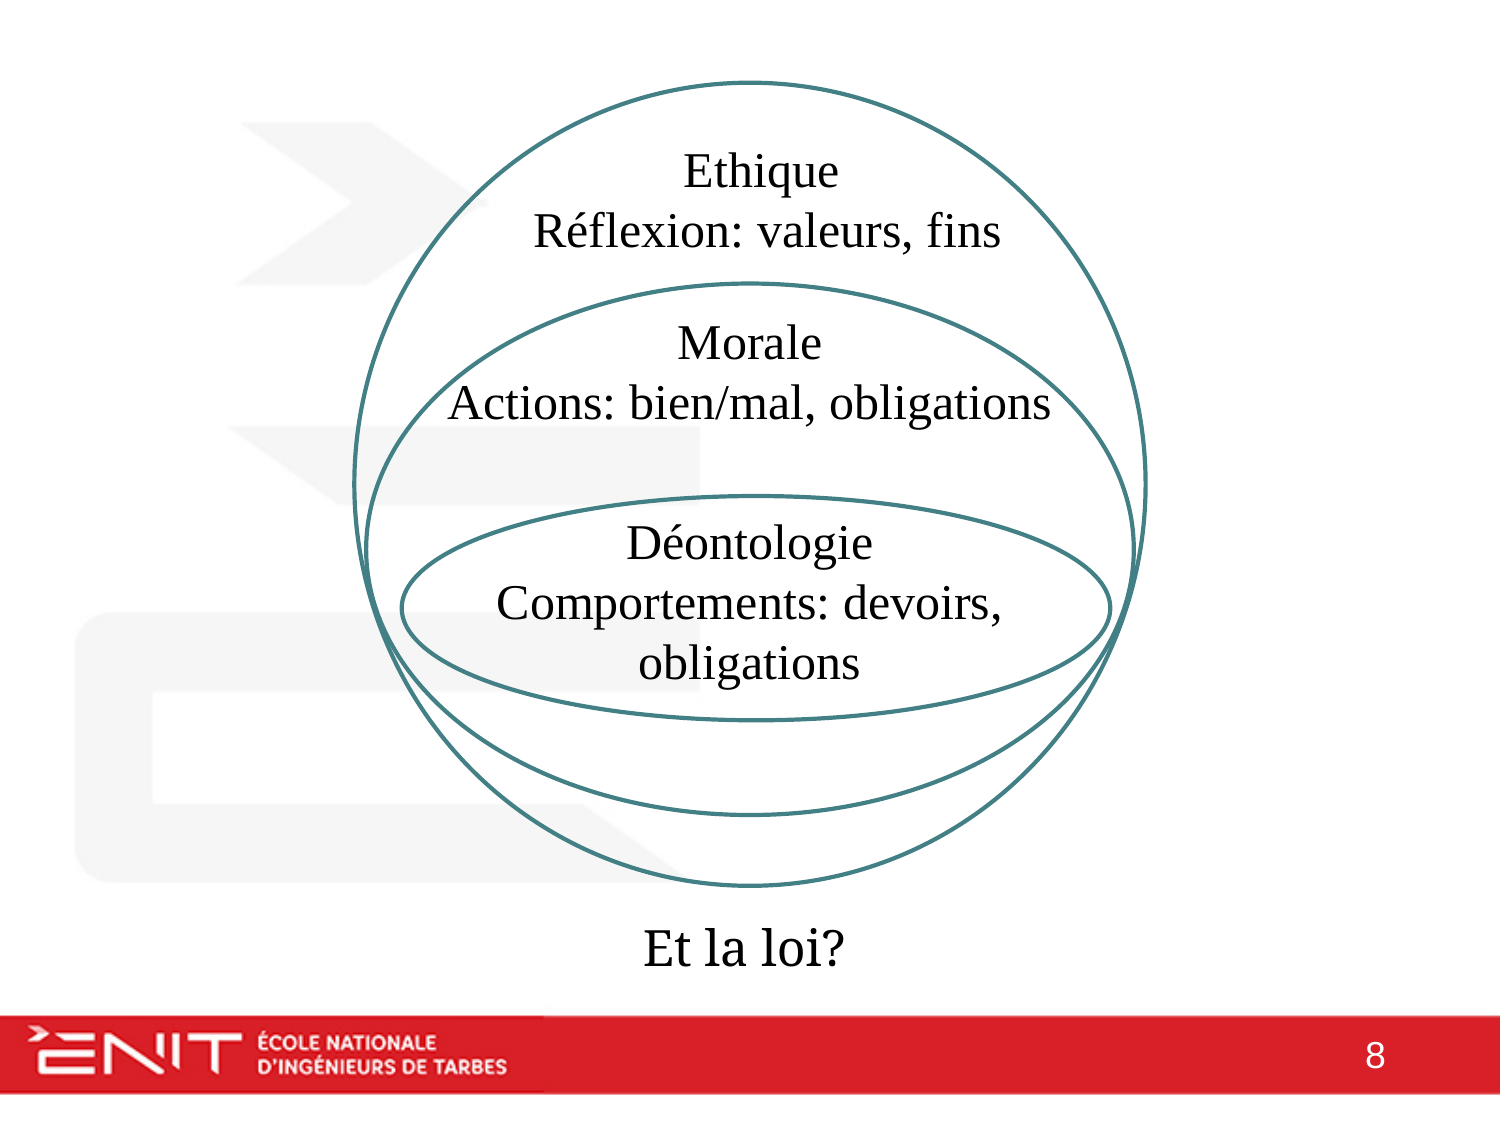

Ethique
Réflexion: valeurs, fins
Morale
Actions: bien/mal, obligations
Déontologie
Comportements: devoirs, obligations
Et la loi?